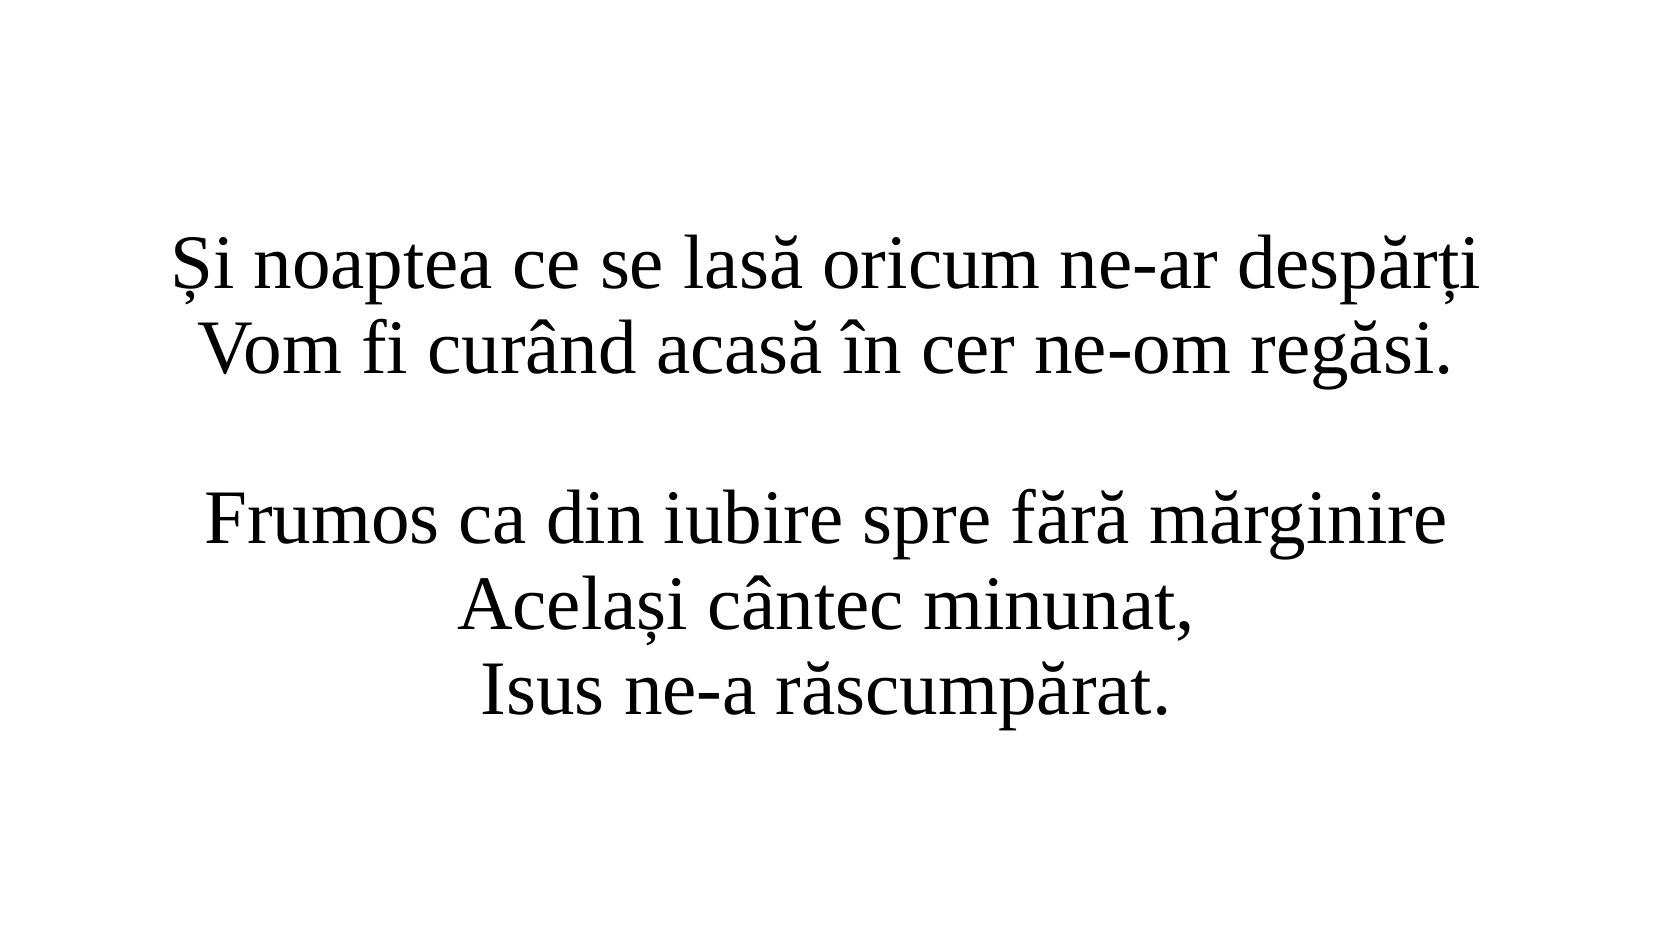

# Și noaptea ce se lasă oricum ne-ar despărți
Vom fi curând acasă în cer ne-om regăsi.
Frumos ca din iubire spre fără mărginire
Același cântec minunat,
Isus ne-a răscumpărat.